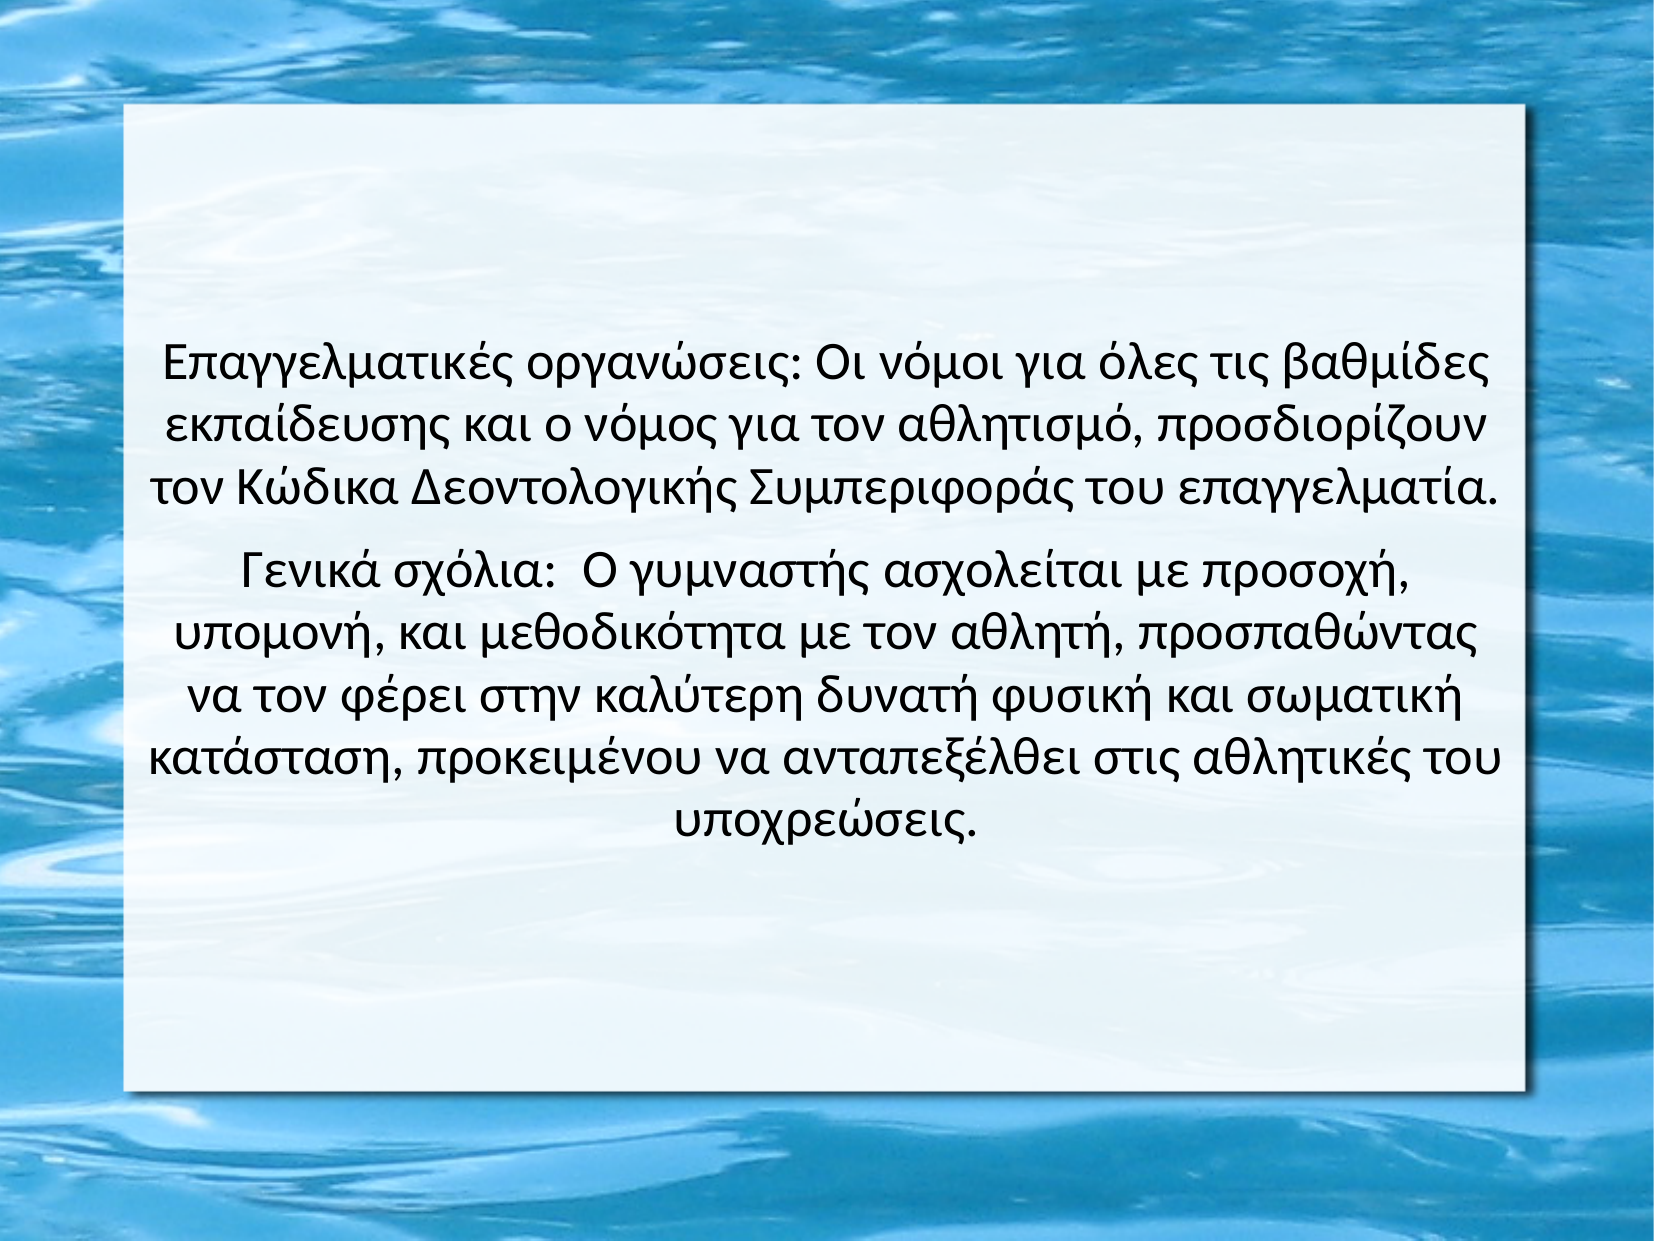

# Επαγγελματικές οργανώσεις: Οι νόμοι για όλες τις βαθμίδες εκπαίδευσης και ο νόμος για τον αθλητισμό, προσδιορίζουν τον Κώδικα Δεοντολογικής Συμπεριφοράς του επαγγελματία.
Γενικά σχόλια: Ο γυμναστής ασχολείται με προσοχή, υπομονή, και μεθοδικότητα με τον αθλητή, προσπαθώντας να τον φέρει στην καλύτερη δυνατή φυσική και σωματική κατάσταση, προκειμένου να ανταπεξέλθει στις αθλητικές του υποχρεώσεις.